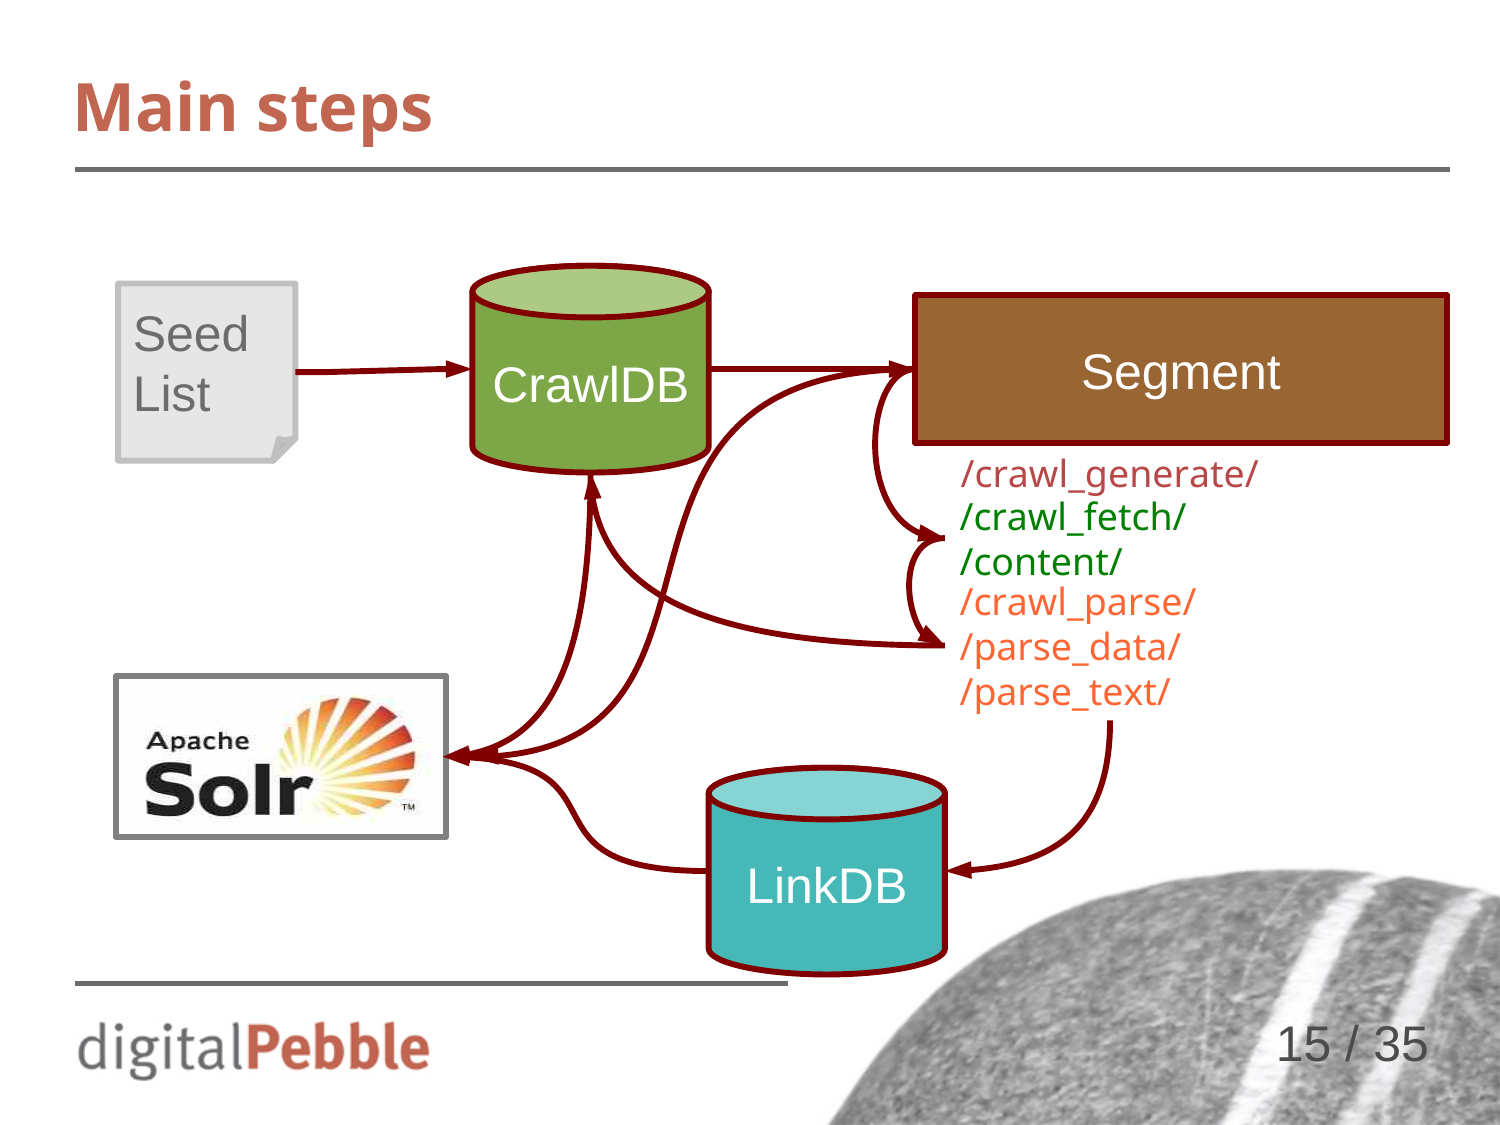

# Main steps
CrawlDB
Seed List
Segment
/crawl_generate/
/crawl_fetch/
/content/
/crawl_parse/
/parse_data/
/parse_text/
LinkDB